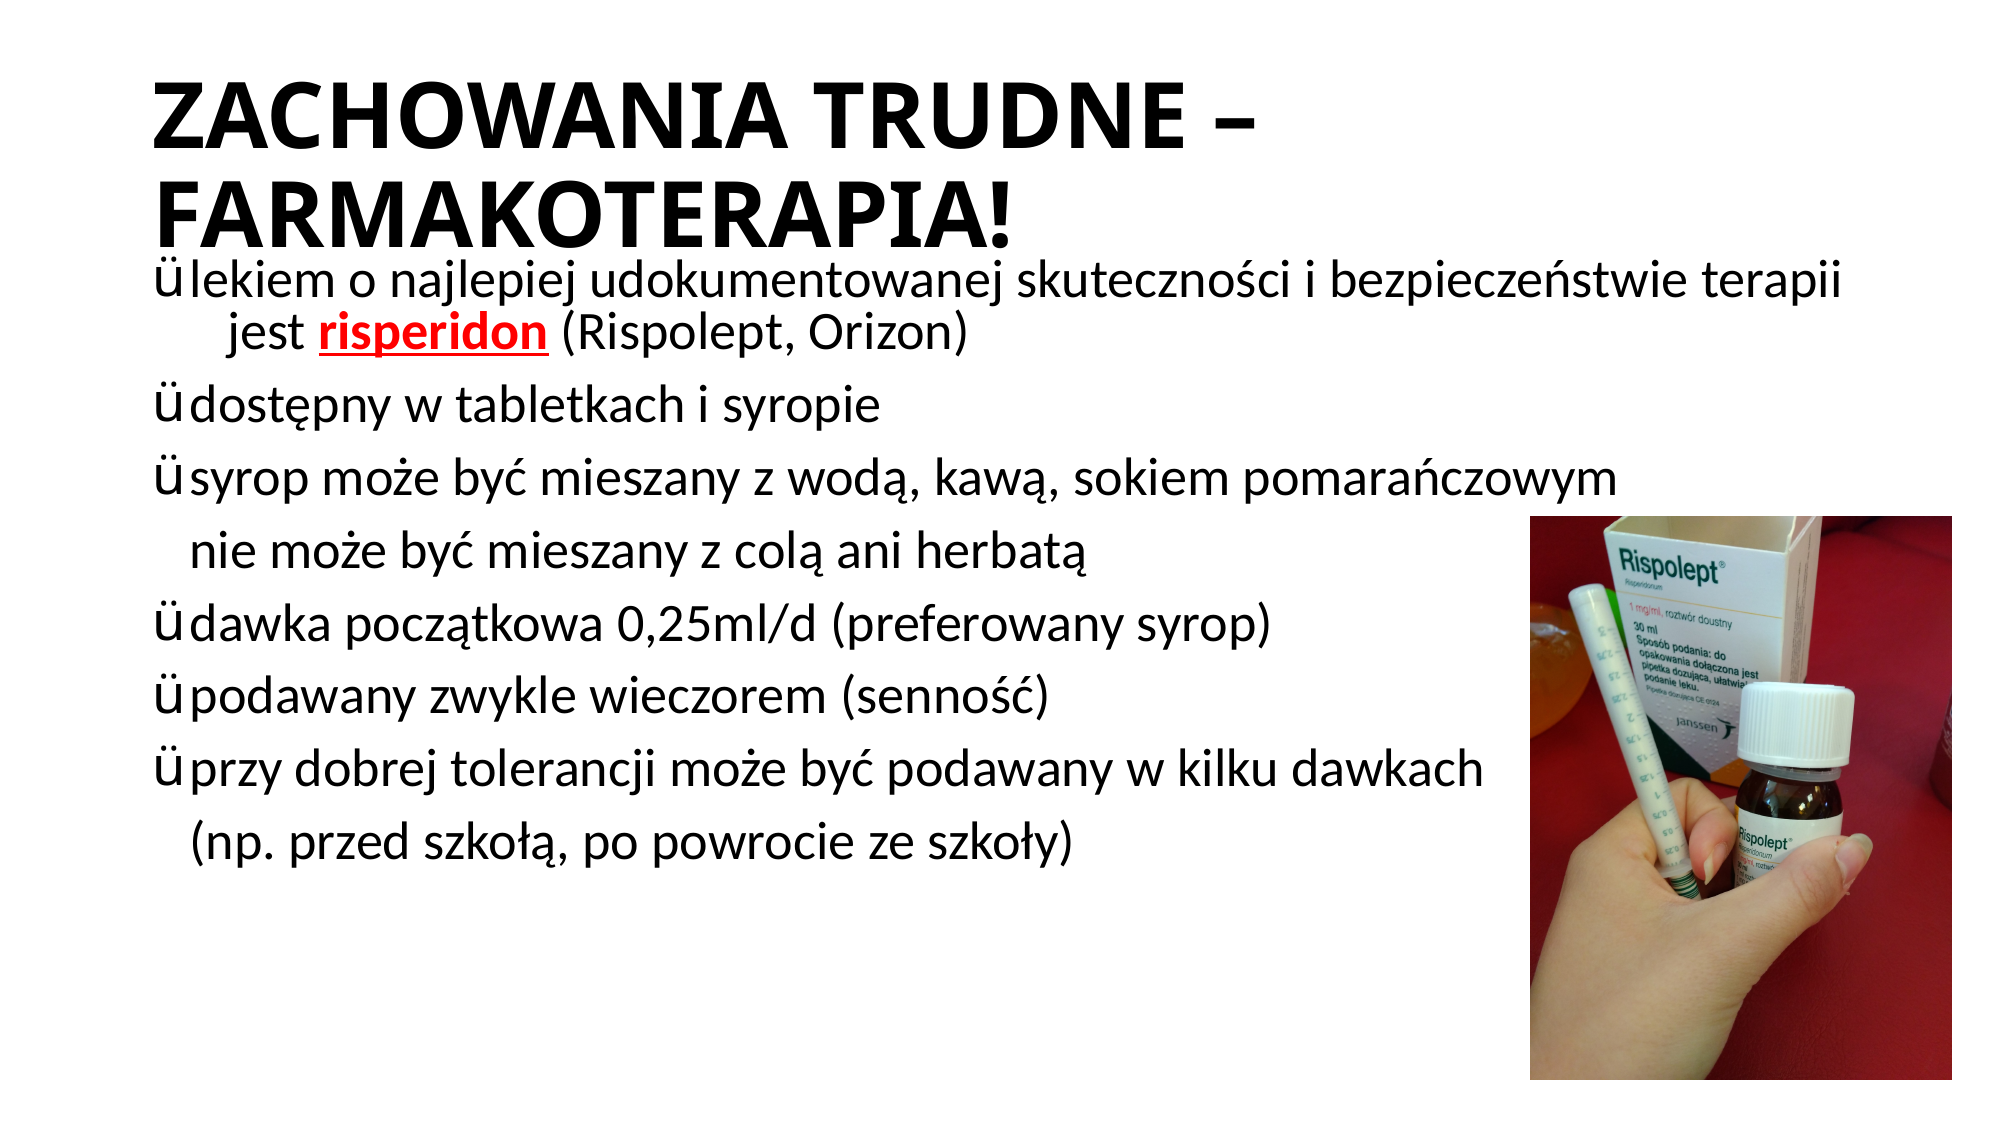

# ZACHOWANIA TRUDNE – FARMAKOTERAPIA!
lekiem o najlepiej udokumentowanej skuteczności i bezpieczeństwie terapii jest risperidon (Rispolept, Orizon)
dostępny w tabletkach i syropie
syrop może być mieszany z wodą, kawą, sokiem pomarańczowym
 nie może być mieszany z colą ani herbatą
dawka początkowa 0,25ml/d (preferowany syrop)
podawany zwykle wieczorem (senność)
przy dobrej tolerancji może być podawany w kilku dawkach
 (np. przed szkołą, po powrocie ze szkoły)